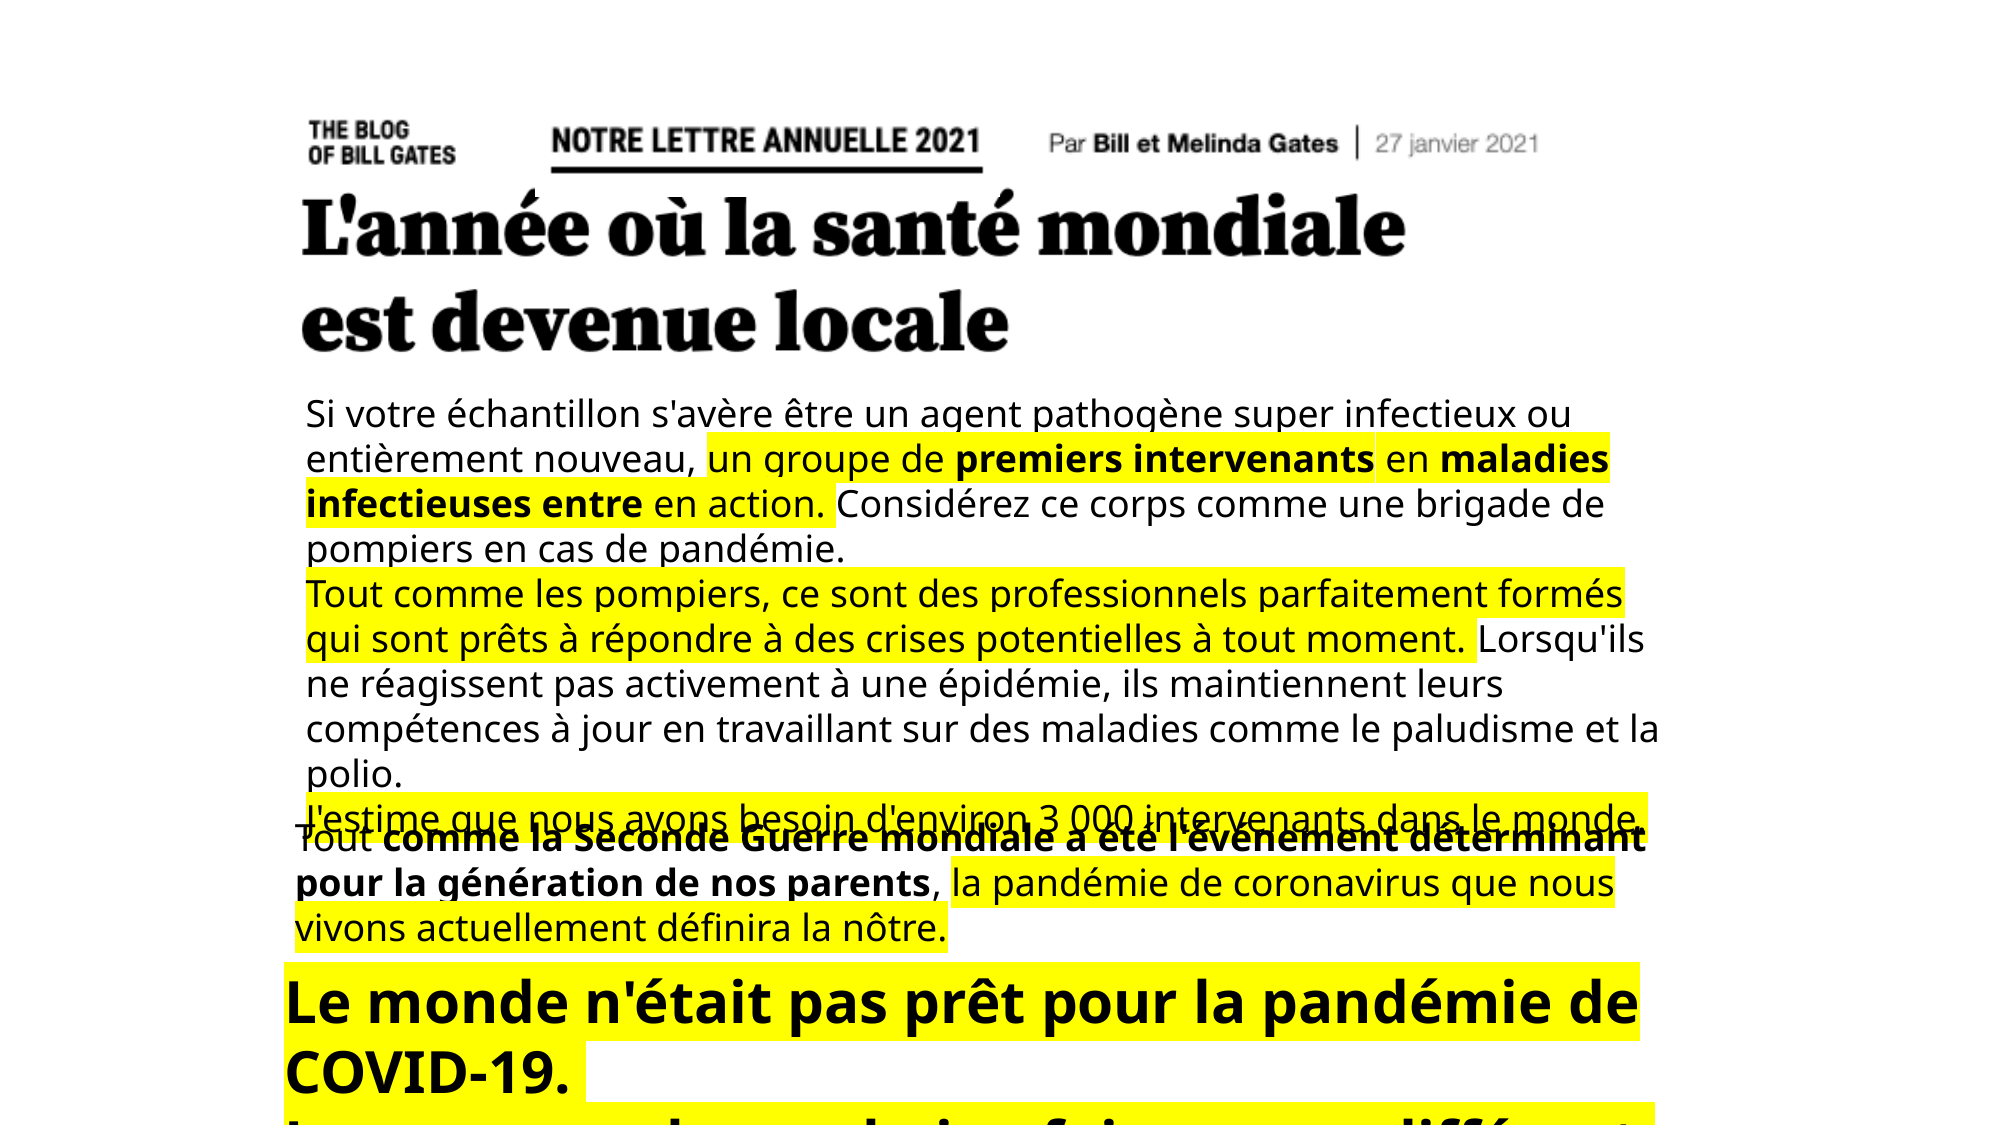

Si votre échantillon s'avère être un agent pathogène super infectieux ou entièrement nouveau, un groupe de premiers intervenants en maladies infectieuses entre en action. Considérez ce corps comme une brigade de pompiers en cas de pandémie.
Tout comme les pompiers, ce sont des professionnels parfaitement formés qui sont prêts à répondre à des crises potentielles à tout moment. Lorsqu'ils ne réagissent pas activement à une épidémie, ils maintiennent leurs compétences à jour en travaillant sur des maladies comme le paludisme et la polio.
J'estime que nous avons besoin d'environ 3 000 intervenants dans le monde.
Tout comme la Seconde Guerre mondiale a été l'événement déterminant pour la génération de nos parents, la pandémie de coronavirus que nous vivons actuellement définira la nôtre.
Le monde n'était pas prêt pour la pandémie de COVID-19.
Je pense que la prochaine fois ce sera différent.